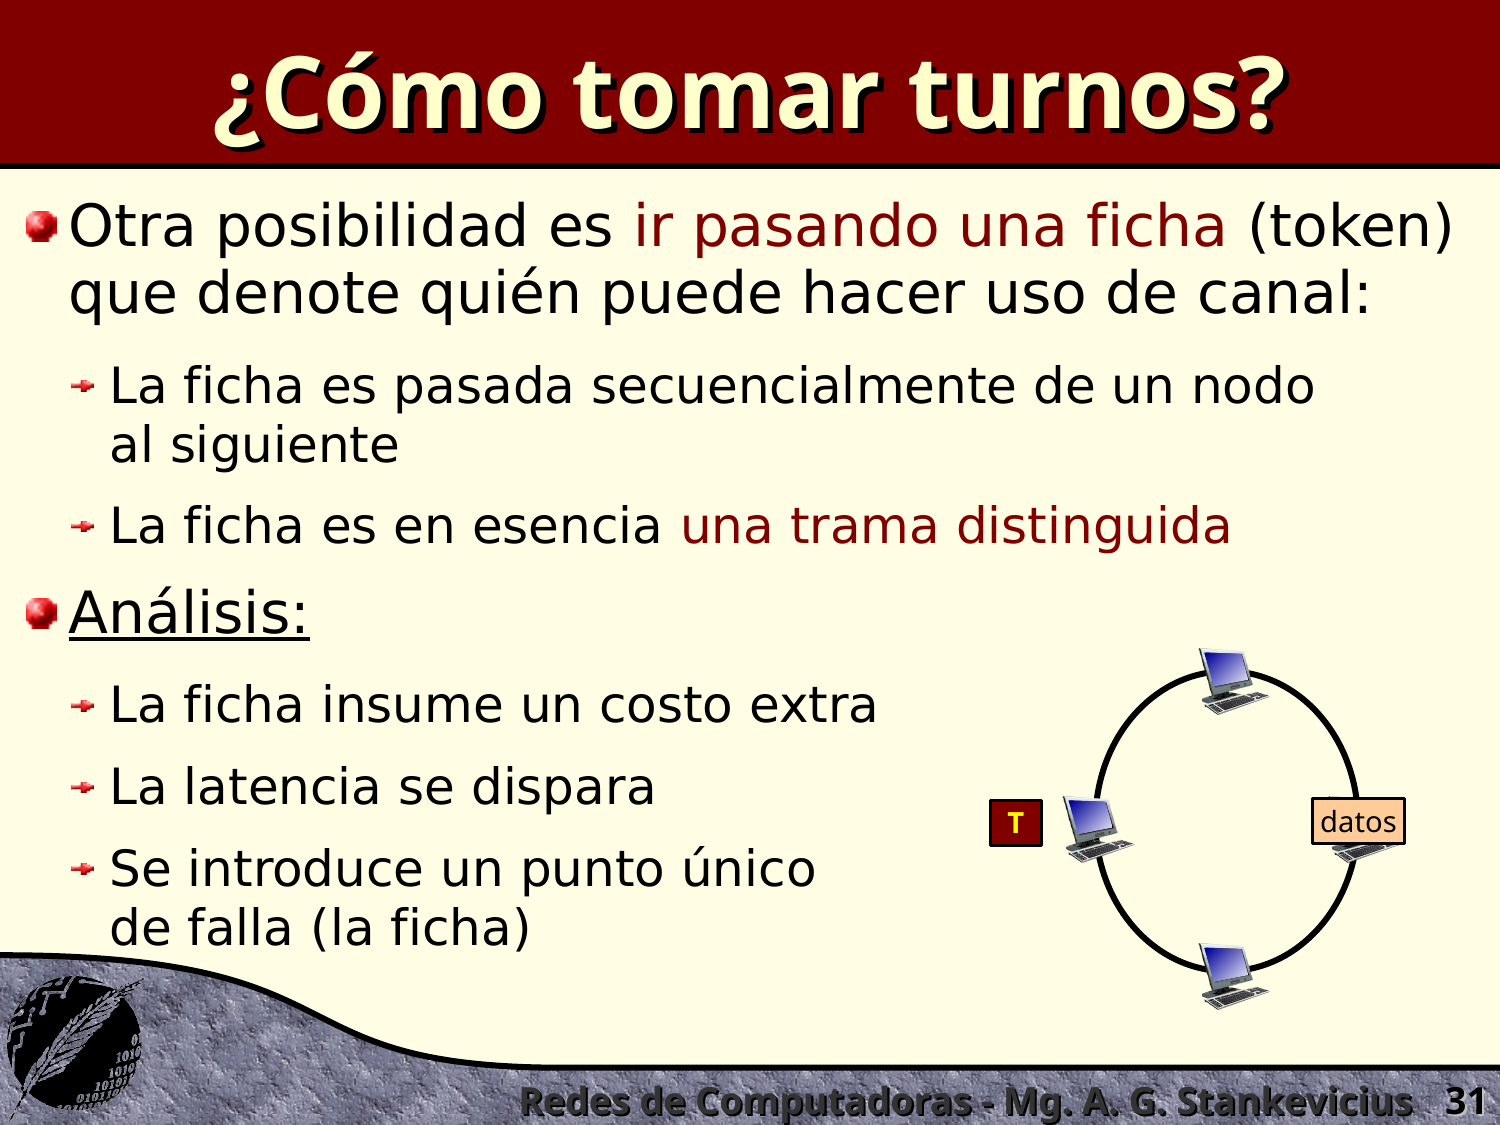

# ¿Cómo tomar turnos?
Otra posibilidad es ir pasando una ficha (token) que denote quién puede hacer uso de canal:
La ficha es pasada secuencialmente de un nodo
al siguiente
La ficha es en esencia una trama distinguida
Análisis:
La ficha insume un costo extra
La latencia se dispara
Se introduce un punto único
de falla (la ficha)
datos
T
31